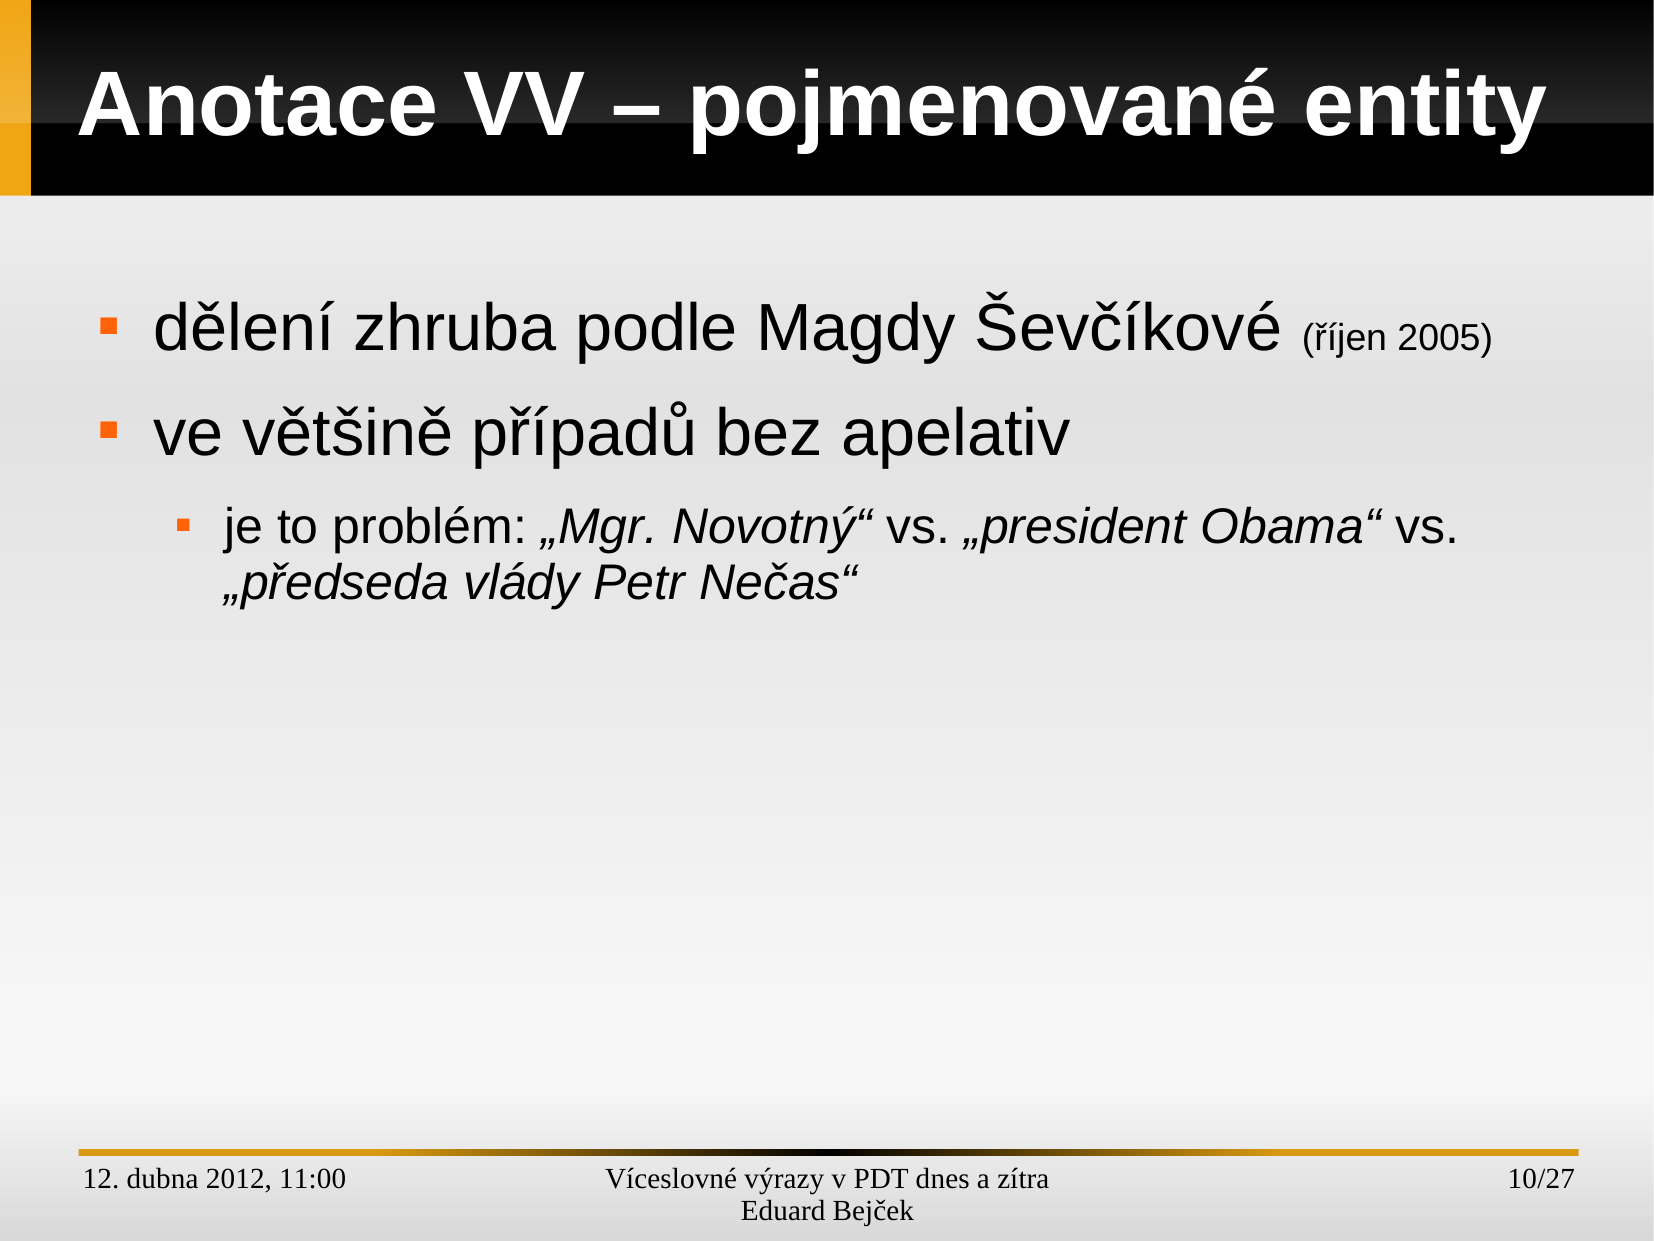

# Anotace VV – pojmenované entity
dělení zhruba podle Magdy Ševčíkové (říjen 2005)
ve většině případů bez apelativ
je to problém: „Mgr. Novotný“ vs. „president Obama“ vs. „předseda vlády Petr Nečas“
12. dubna 2012, 11:00
Víceslovné výrazy v PDT dnes a zítra
10